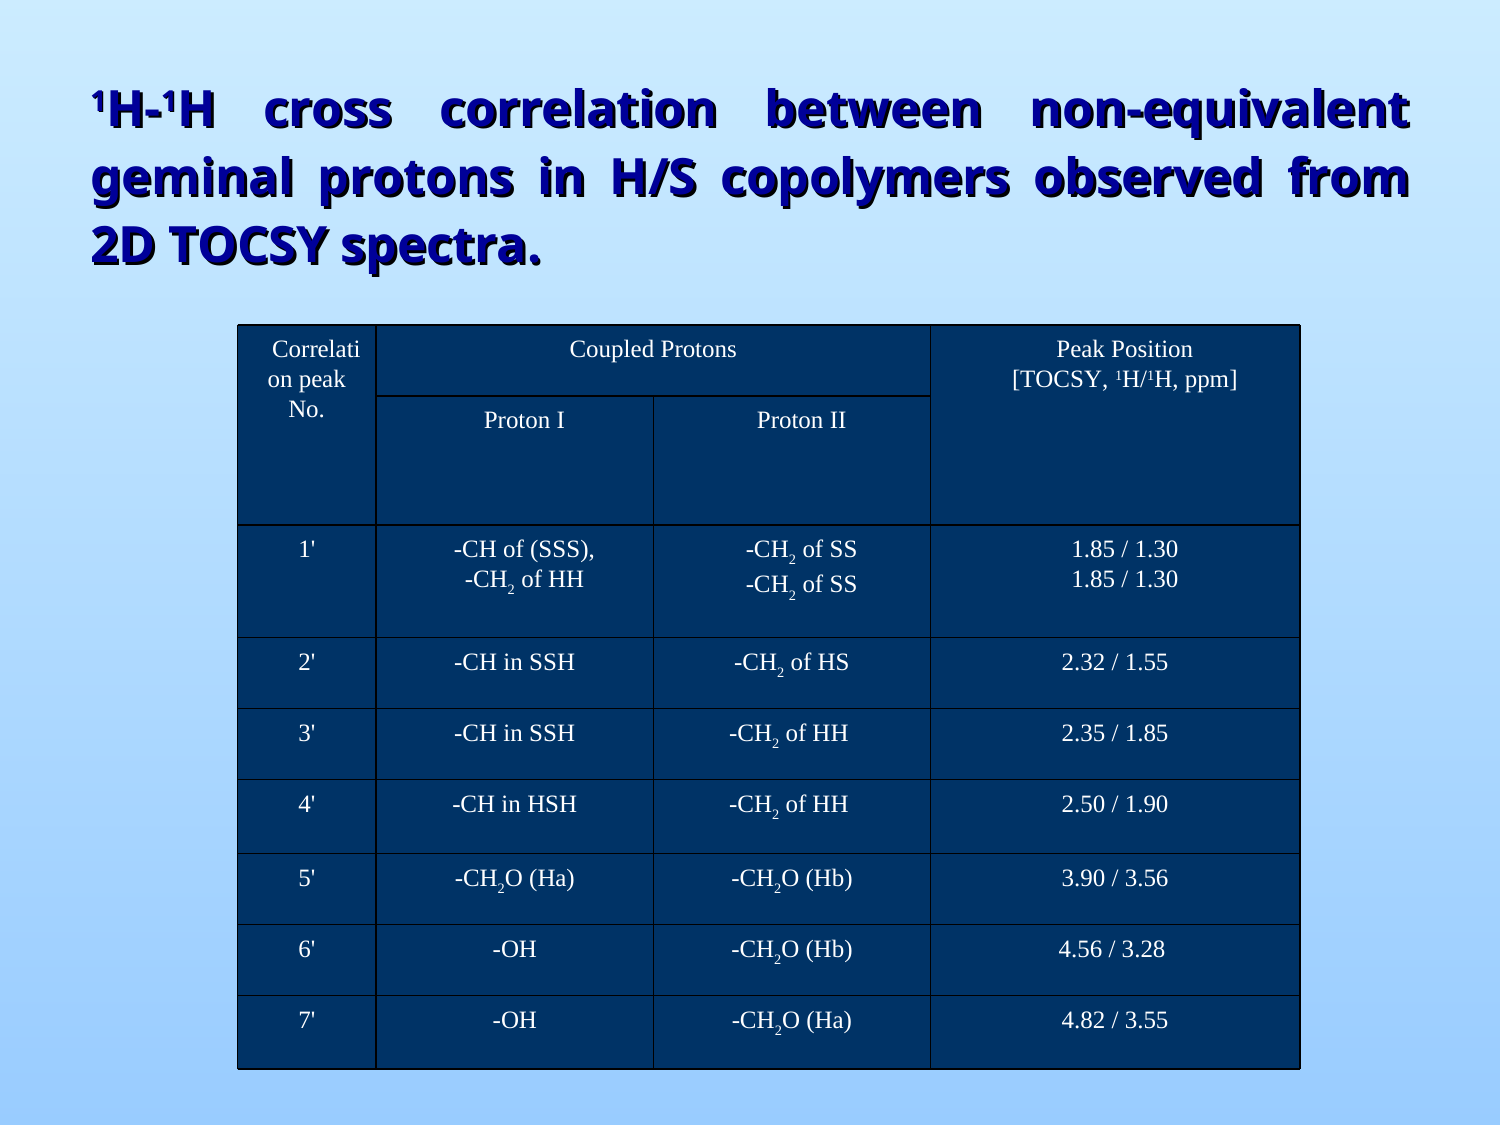

# 1H-1H cross correlation between non-equivalent geminal protons in H/S copolymers observed from 2D TOCSY spectra.
Correlation peak No.
Coupled Protons
Peak Position
[TOCSY, 1H/1H, ppm]
Proton I
Proton II
1'
-CH of (SSS),
-CH2 of HH
-CH2 of SS
-CH2 of SS
1.85 / 1.30
1.85 / 1.30
2'
-CH in SSH
-CH2 of HS
2.32 / 1.55
3'
-CH in SSH
-CH2 of HH
2.35 / 1.85
4'
-CH in HSH
-CH2 of HH
2.50 / 1.90
5'
-CH2O (Ha)
-CH2O (Hb)
3.90 / 3.56
6'
-OH
-CH2O (Hb)
4.56 / 3.28
7'
-OH
-CH2O (Ha)
4.82 / 3.55